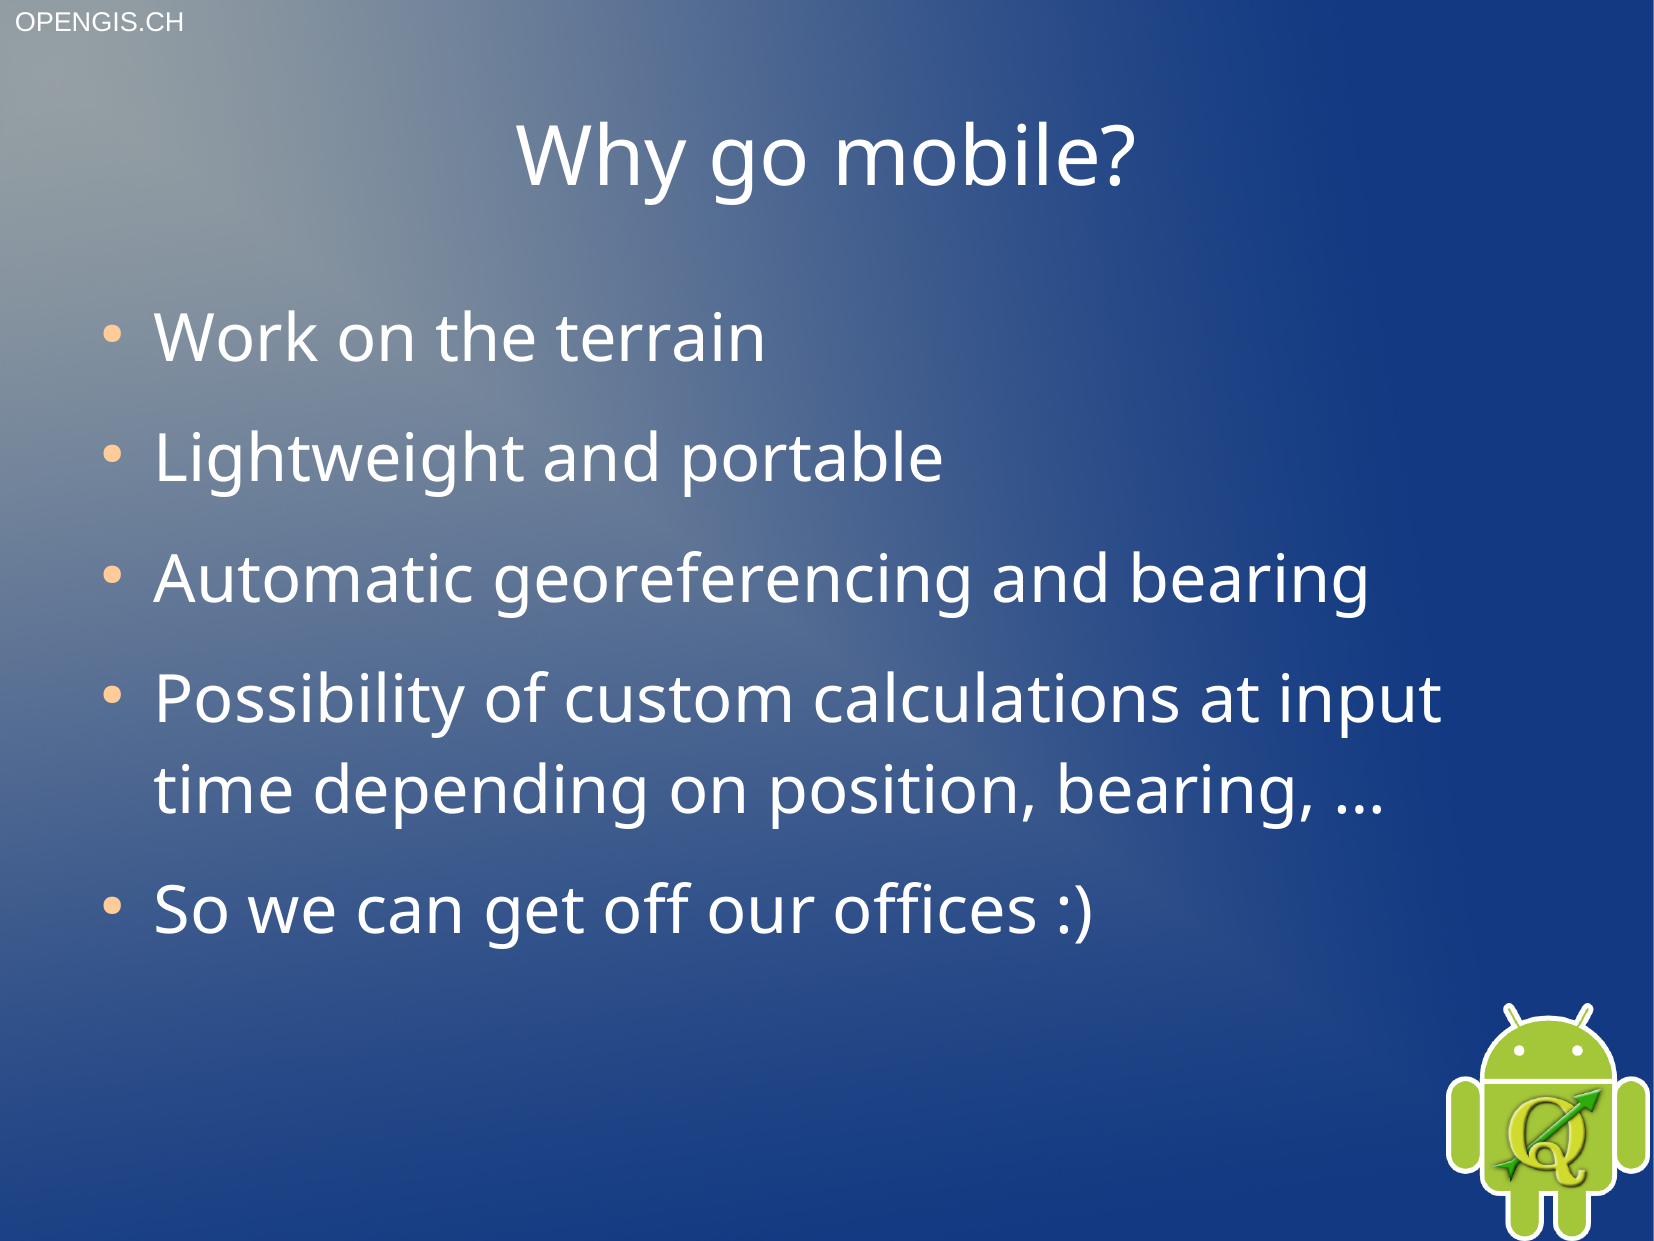

# Why go mobile?
Work on the terrain
Lightweight and portable
Automatic georeferencing and bearing
Possibility of custom calculations at input time depending on position, bearing, …
So we can get off our offices :)